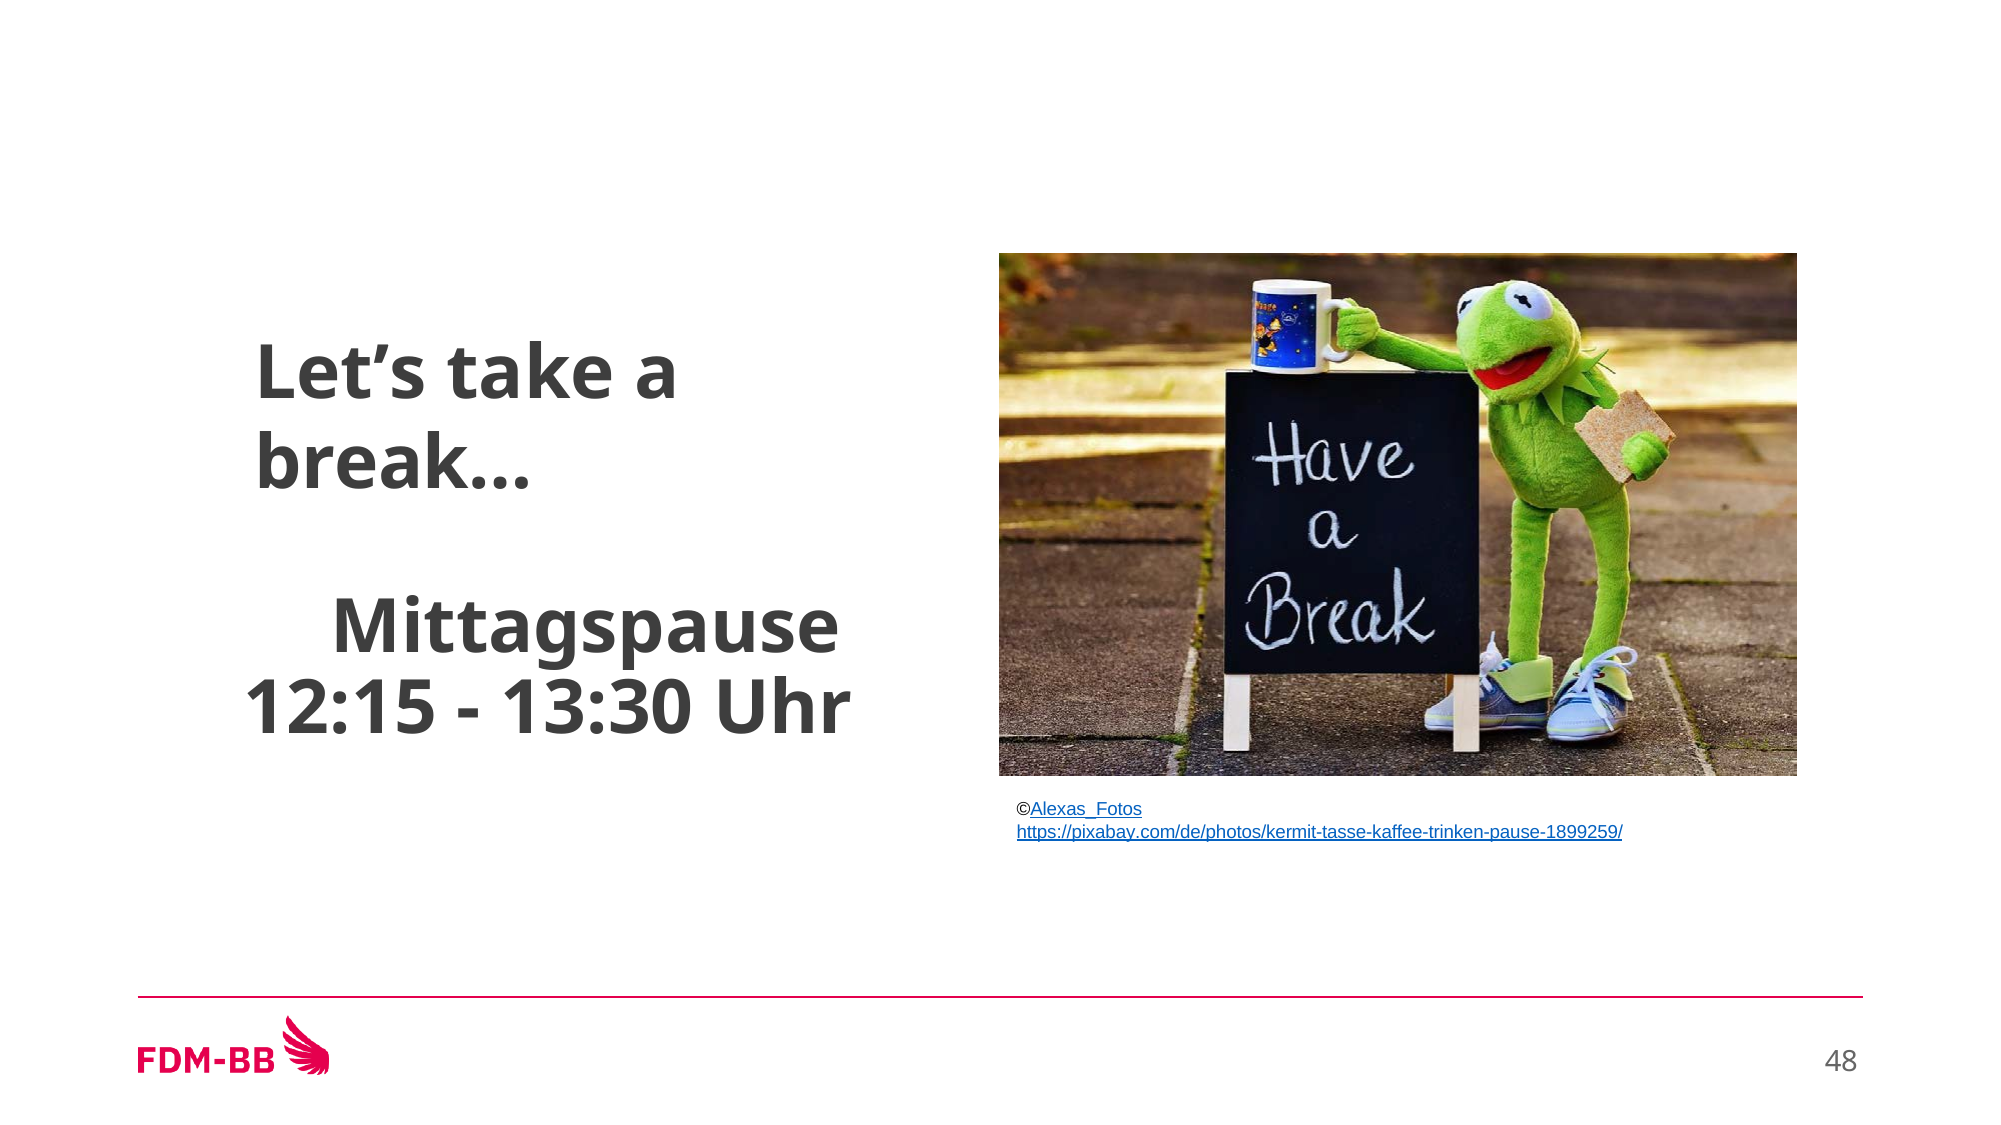

Let’s take a break…
# Mittagspause 12:15 - 13:30 Uhr
©Alexas_Fotos
https://pixabay.com/de/photos/kermit-tasse-kaffee-trinken-pause-1899259/
48